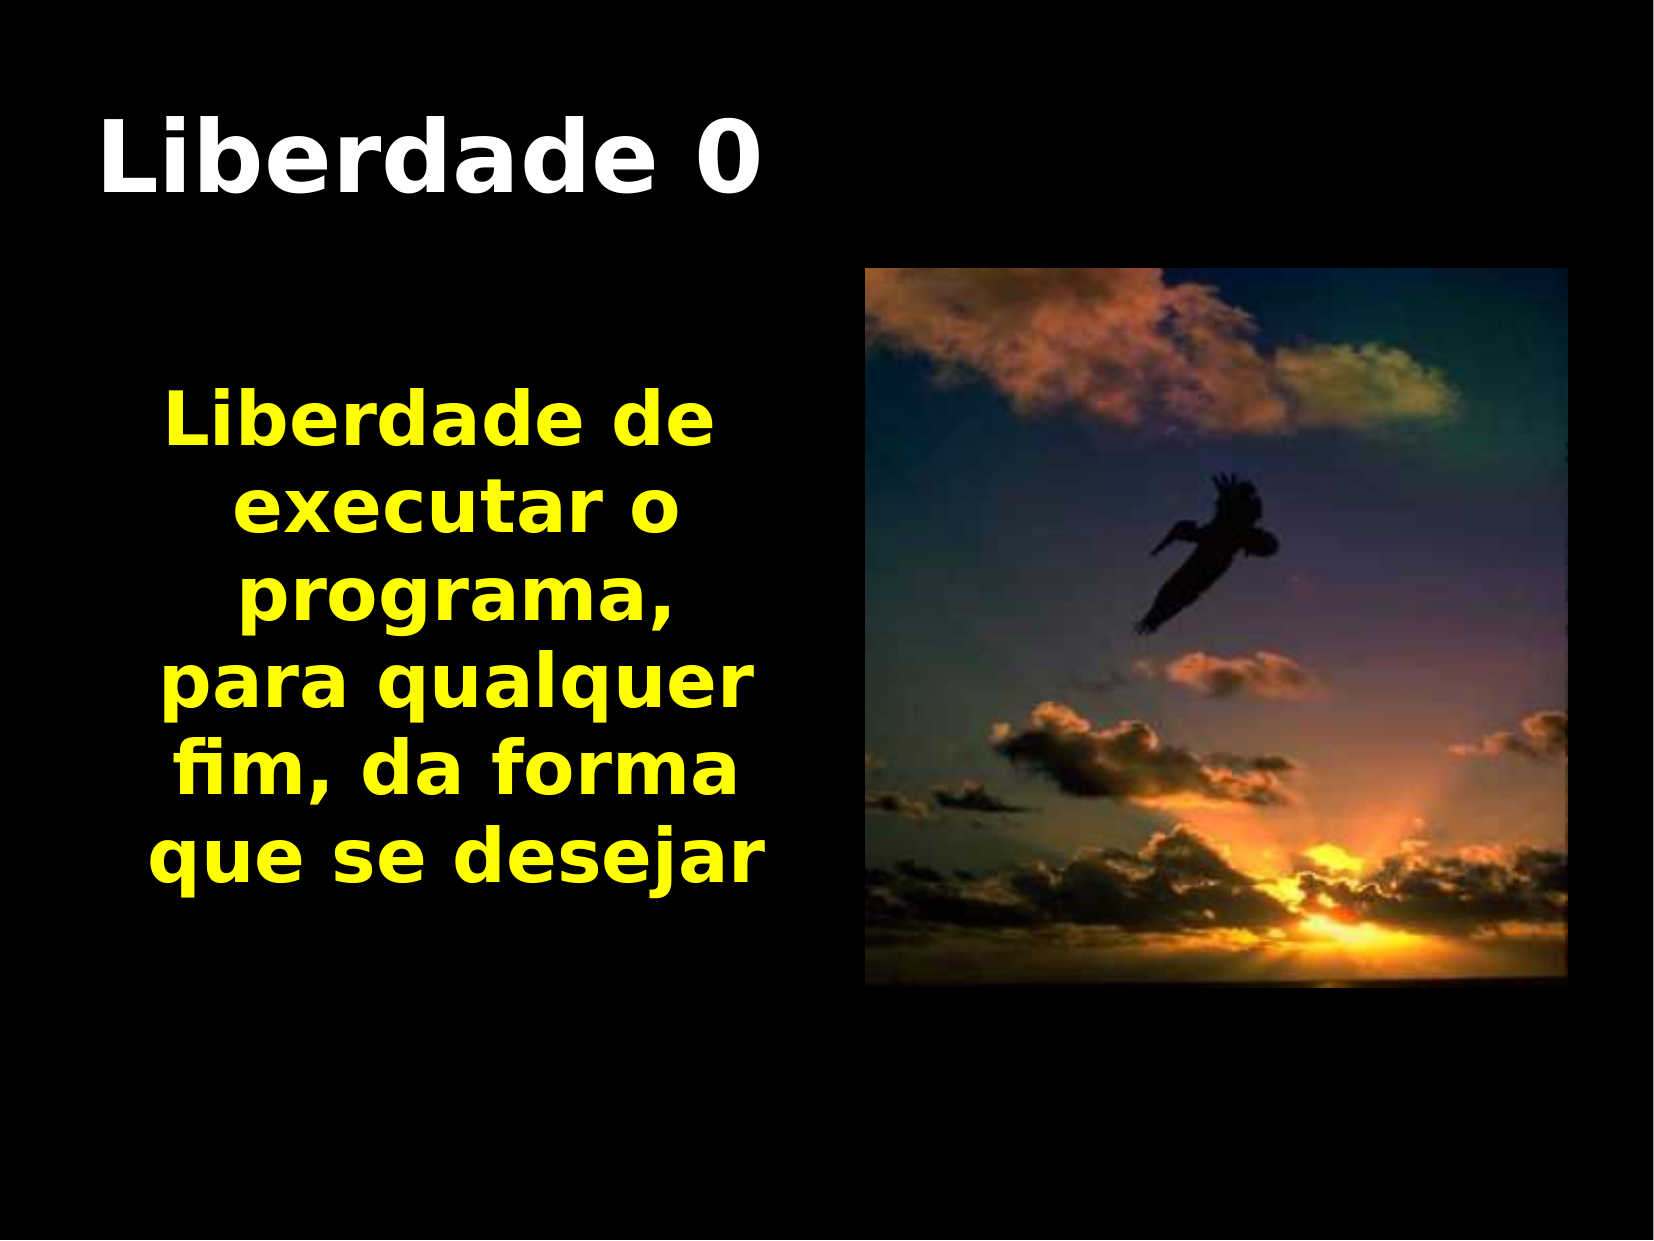

Liberdade 0
Liberdade de executar o programa, para qualquer fim, da forma que se desejar